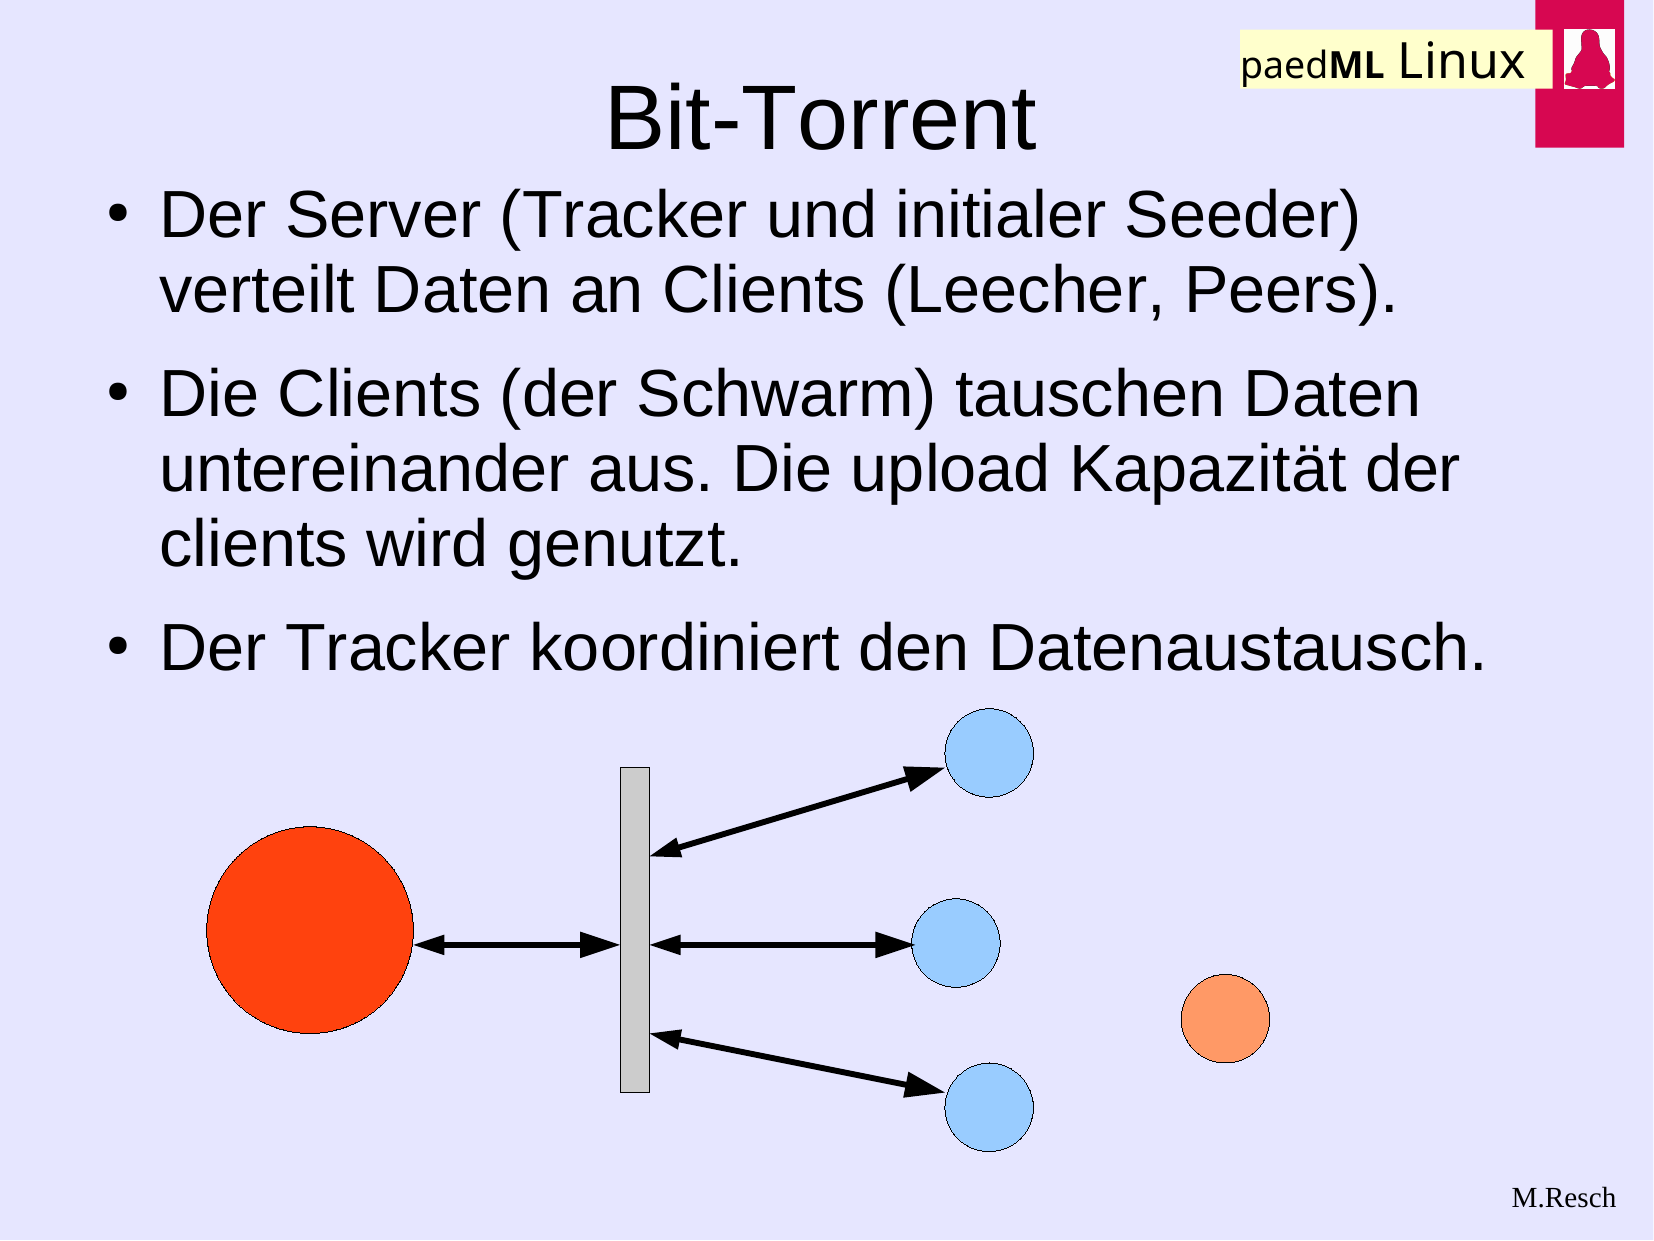

# Bit-Torrent
Der Server (Tracker und initialer Seeder) verteilt Daten an Clients (Leecher, Peers).
Die Clients (der Schwarm) tauschen Daten untereinander aus. Die upload Kapazität der clients wird genutzt.
Der Tracker koordiniert den Datenaustausch.
M.Resch